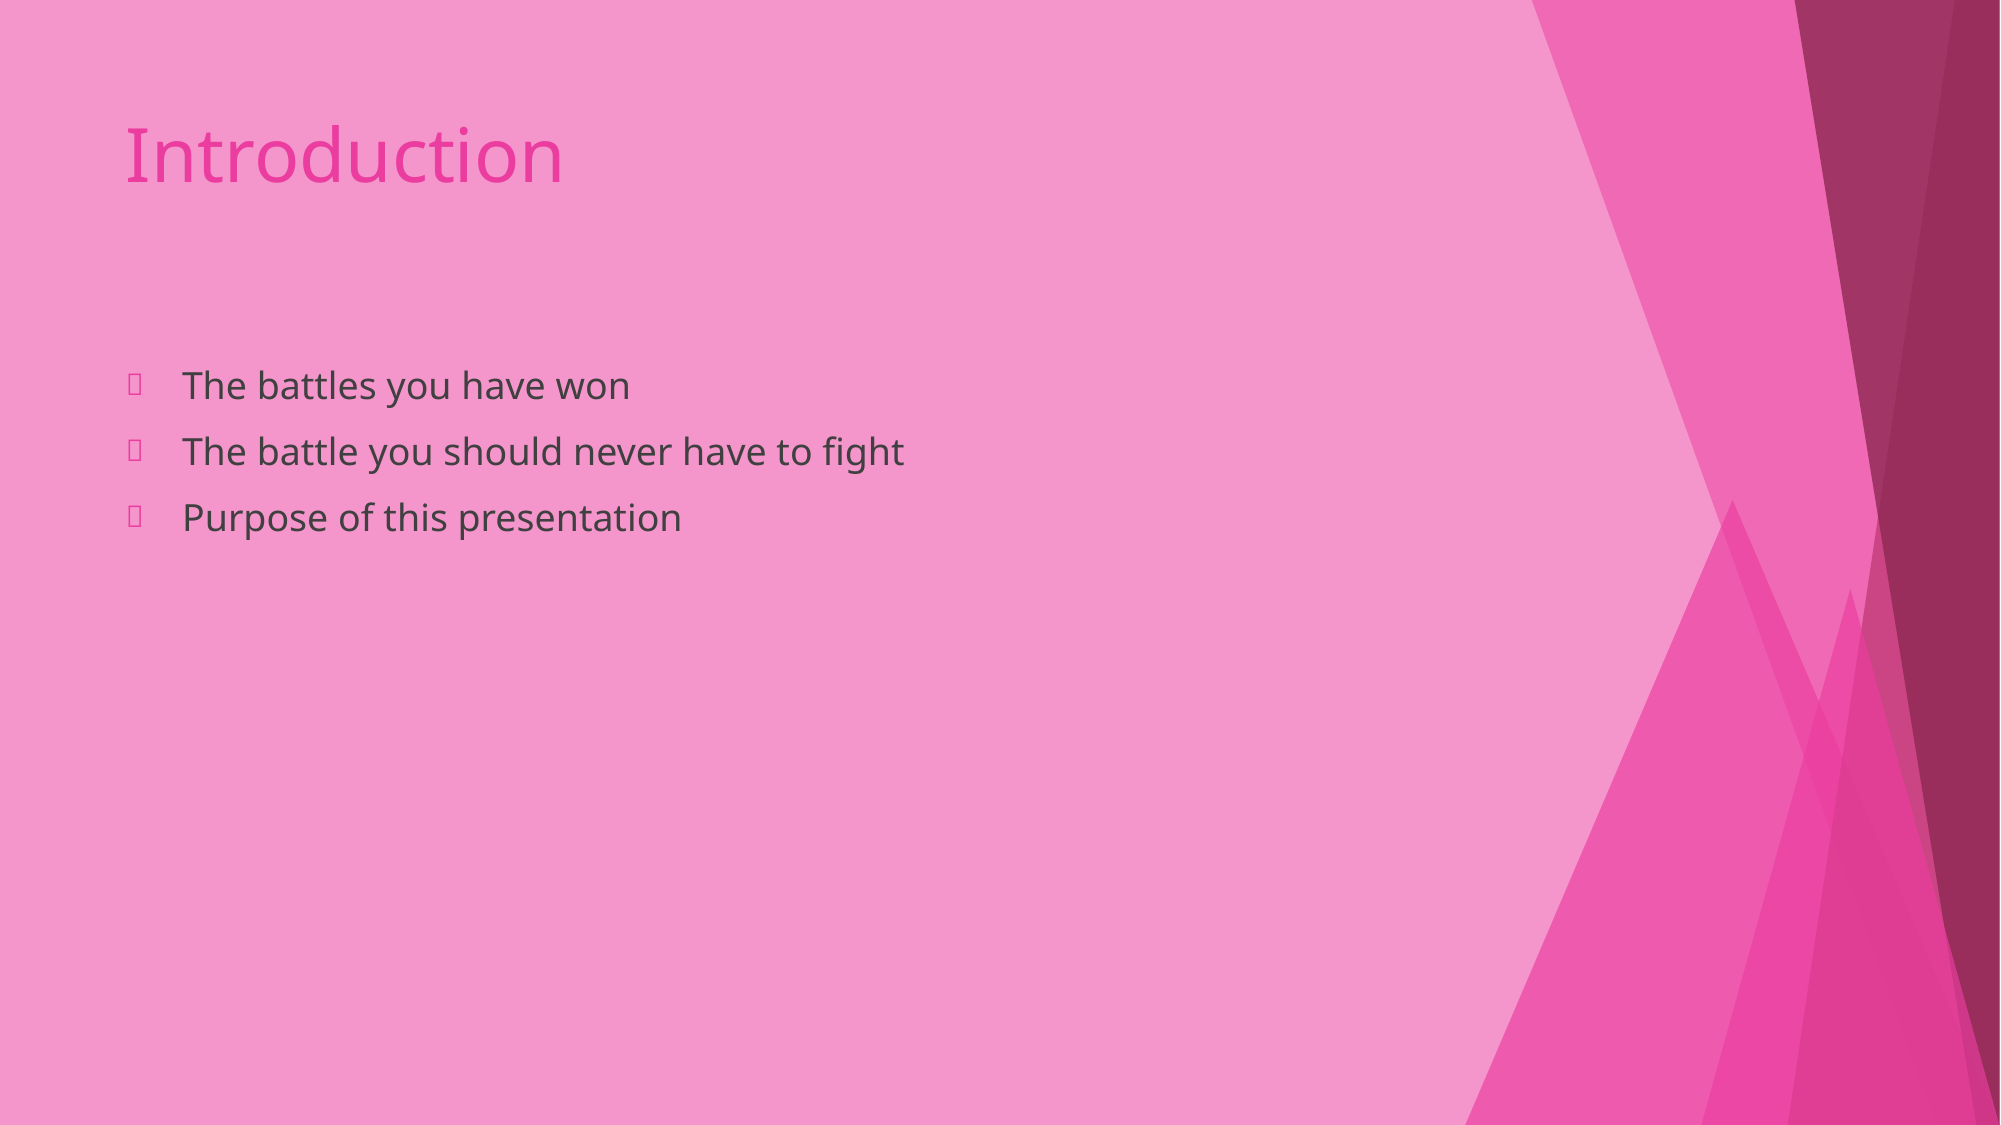

# Introduction
The battles you have won
The battle you should never have to fight
Purpose of this presentation